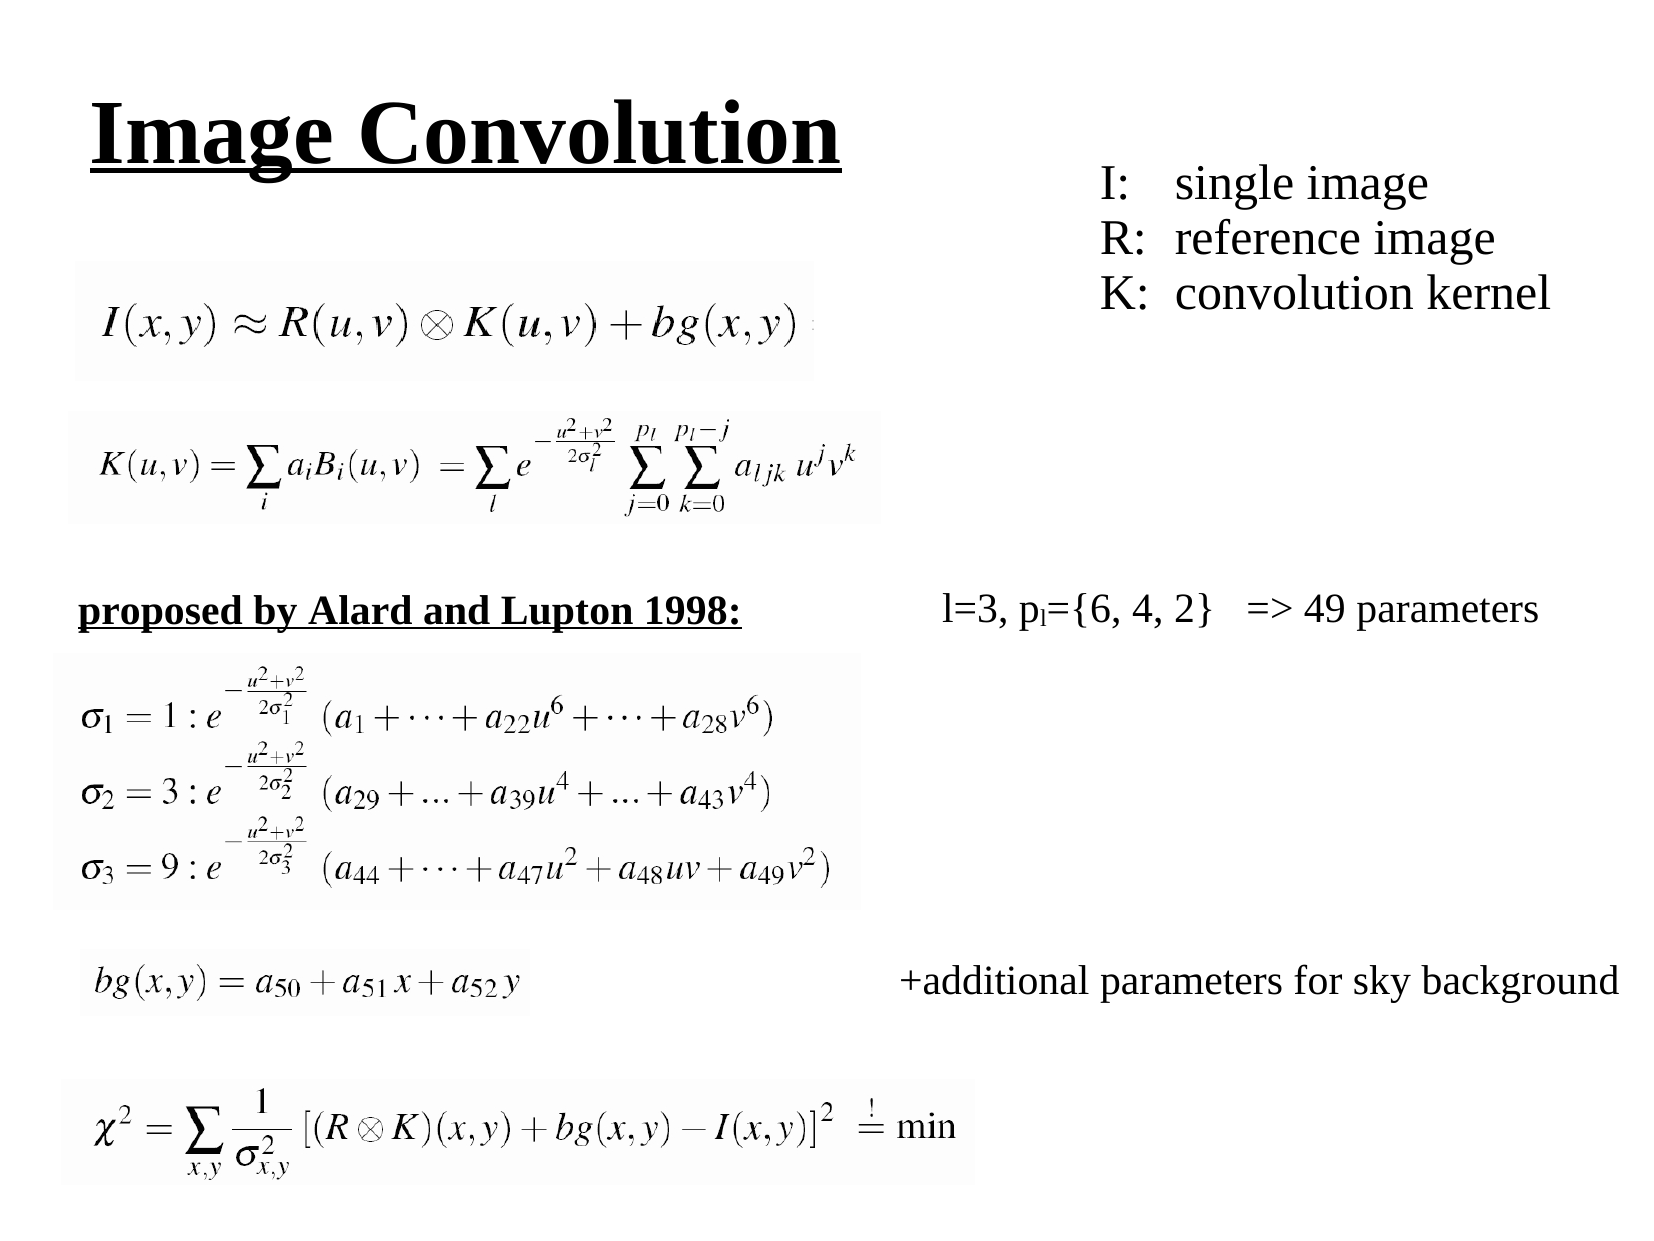

Image Convolution
I: 	single image
R: 	reference image
K: 	convolution kernel
		l=3, pl={6, 4, 2} => 49 parameters
proposed by Alard and Lupton 1998:
+additional parameters for sky background